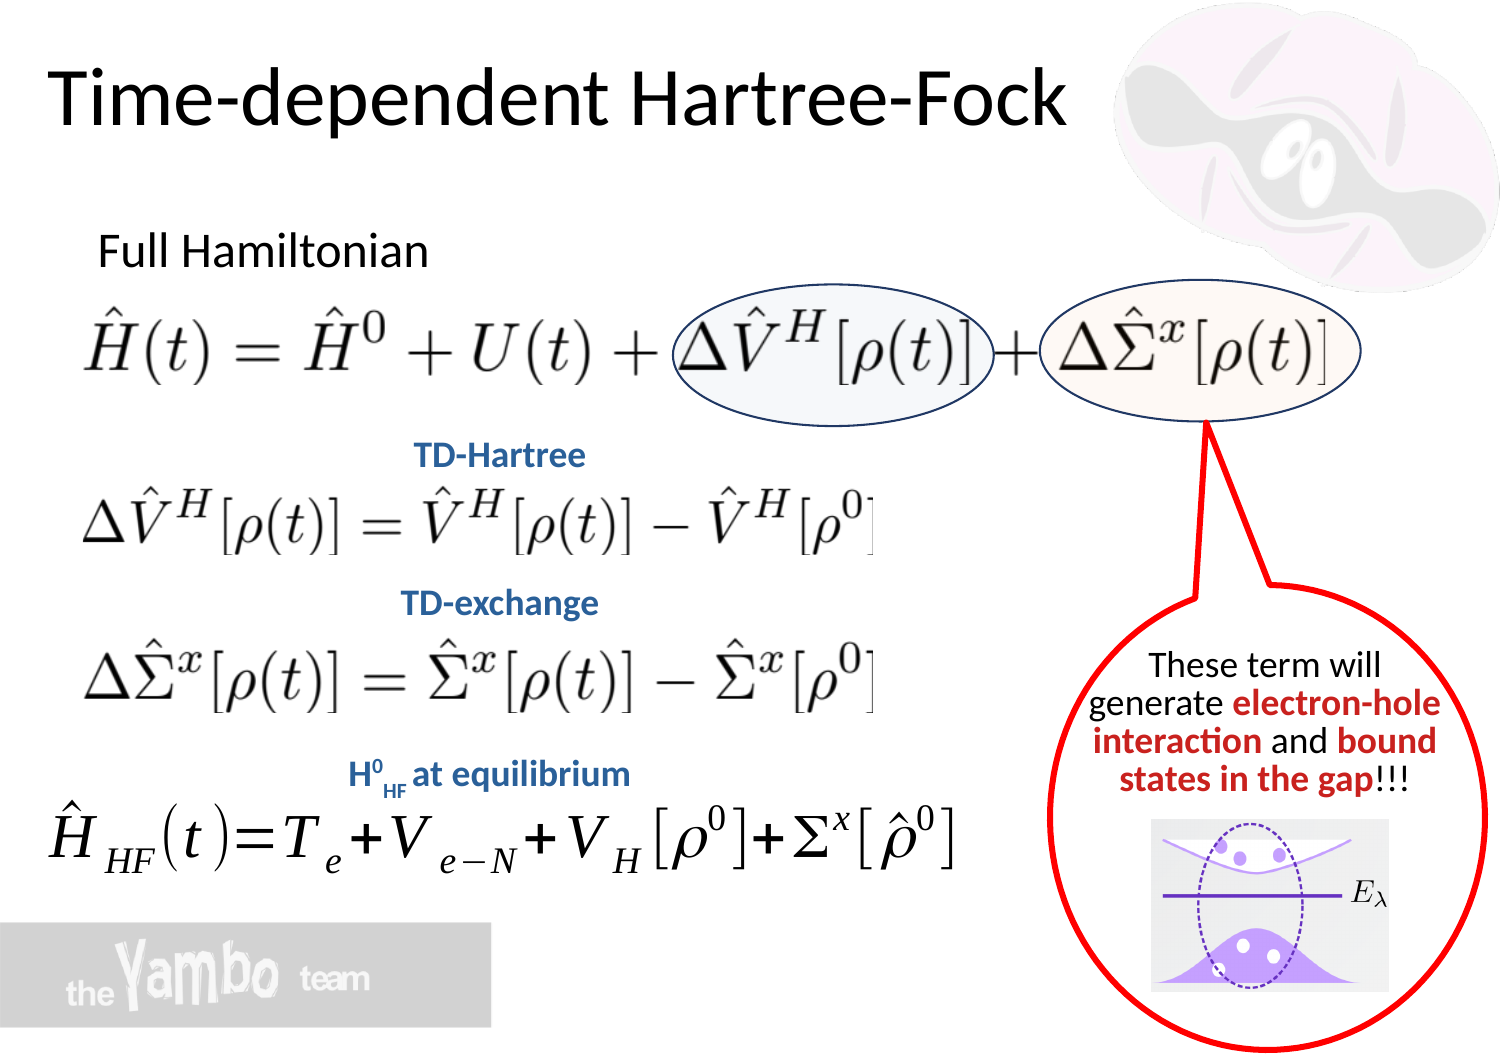

Time-dependent Hartree-Fock
Full Hamiltonian
TD-Hartree
TD-exchange
These term will generate electron-hole interaction and bound states in the gap!!!
H0HF at equilibrium